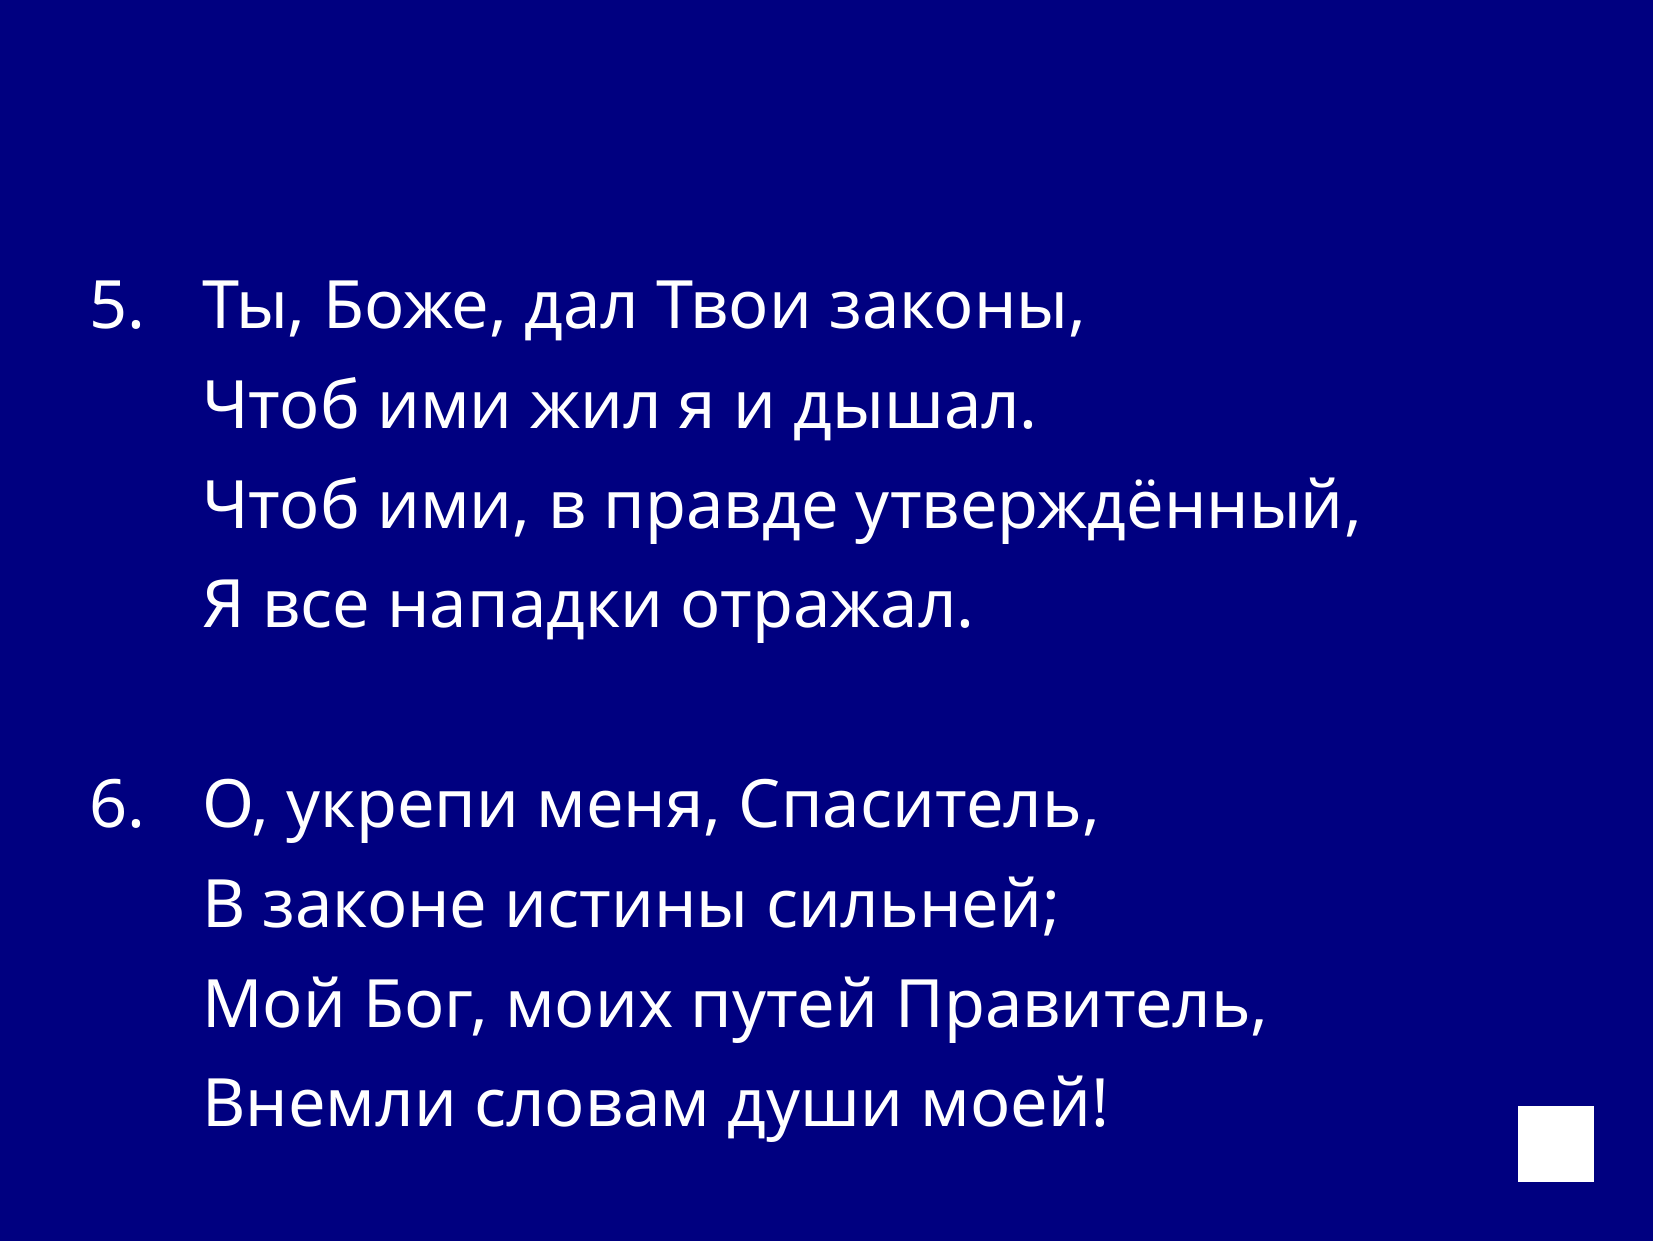

5.	Ты, Боже, дал Твои законы,
	Чтоб ими жил я и дышал.
	Чтоб ими, в правде утверждённый,
	Я все нападки отражал.
6.	О, укрепи меня, Спаситель,
	В законе истины сильней;
	Мой Бог, моих путей Правитель,
	Внемли словам души моей!